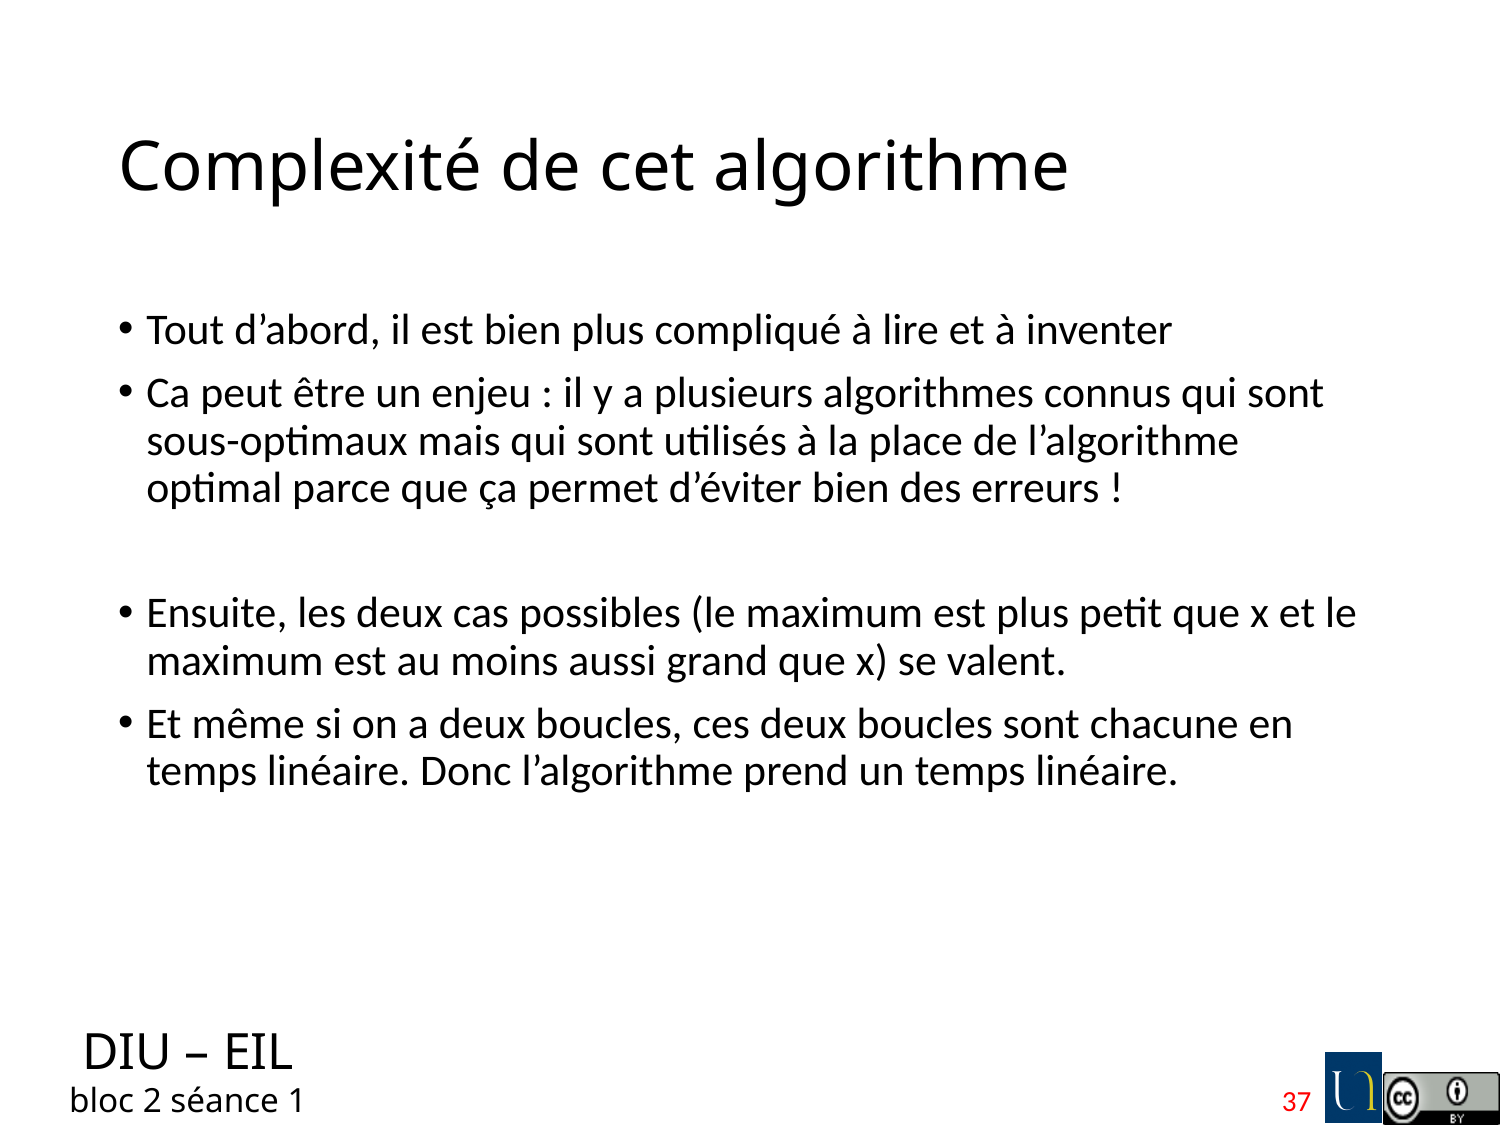

# Complexité de cet algorithme
Tout d’abord, il est bien plus compliqué à lire et à inventer
Ca peut être un enjeu : il y a plusieurs algorithmes connus qui sont sous-optimaux mais qui sont utilisés à la place de l’algorithme optimal parce que ça permet d’éviter bien des erreurs !
Ensuite, les deux cas possibles (le maximum est plus petit que x et le maximum est au moins aussi grand que x) se valent.
Et même si on a deux boucles, ces deux boucles sont chacune en temps linéaire. Donc l’algorithme prend un temps linéaire.